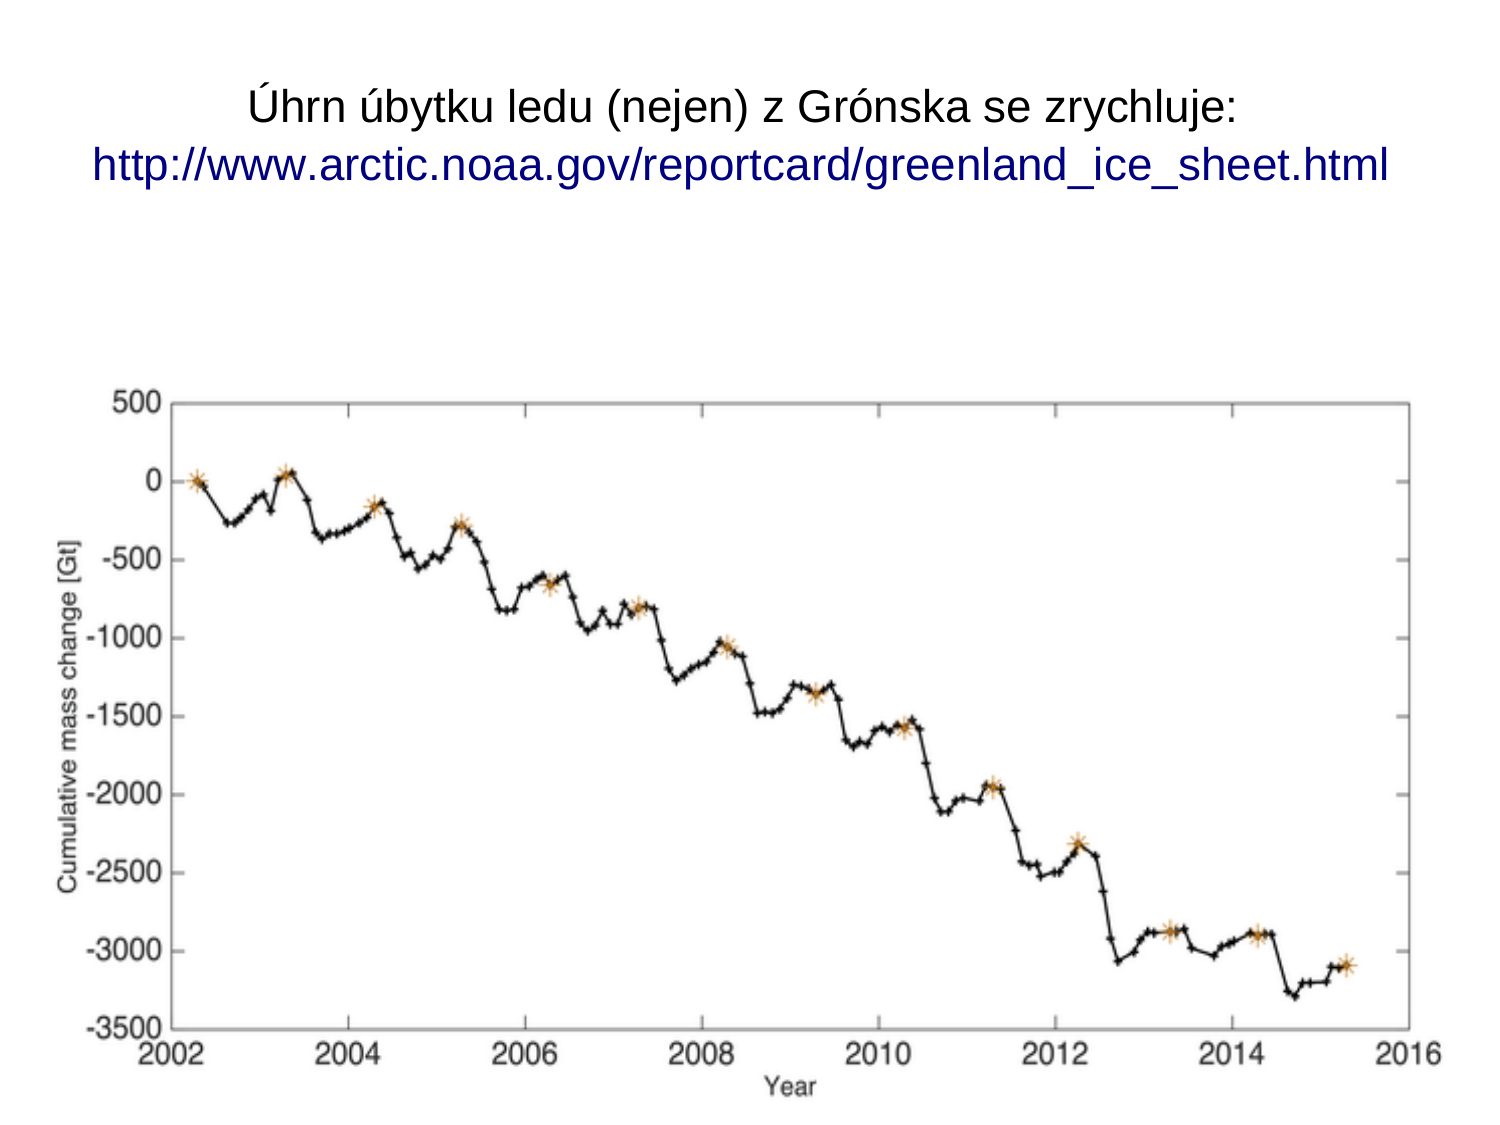

# Úhrn úbytku ledu (nejen) z Grónska se zrychluje: http://www.arctic.noaa.gov/reportcard/greenland_ice_sheet.html